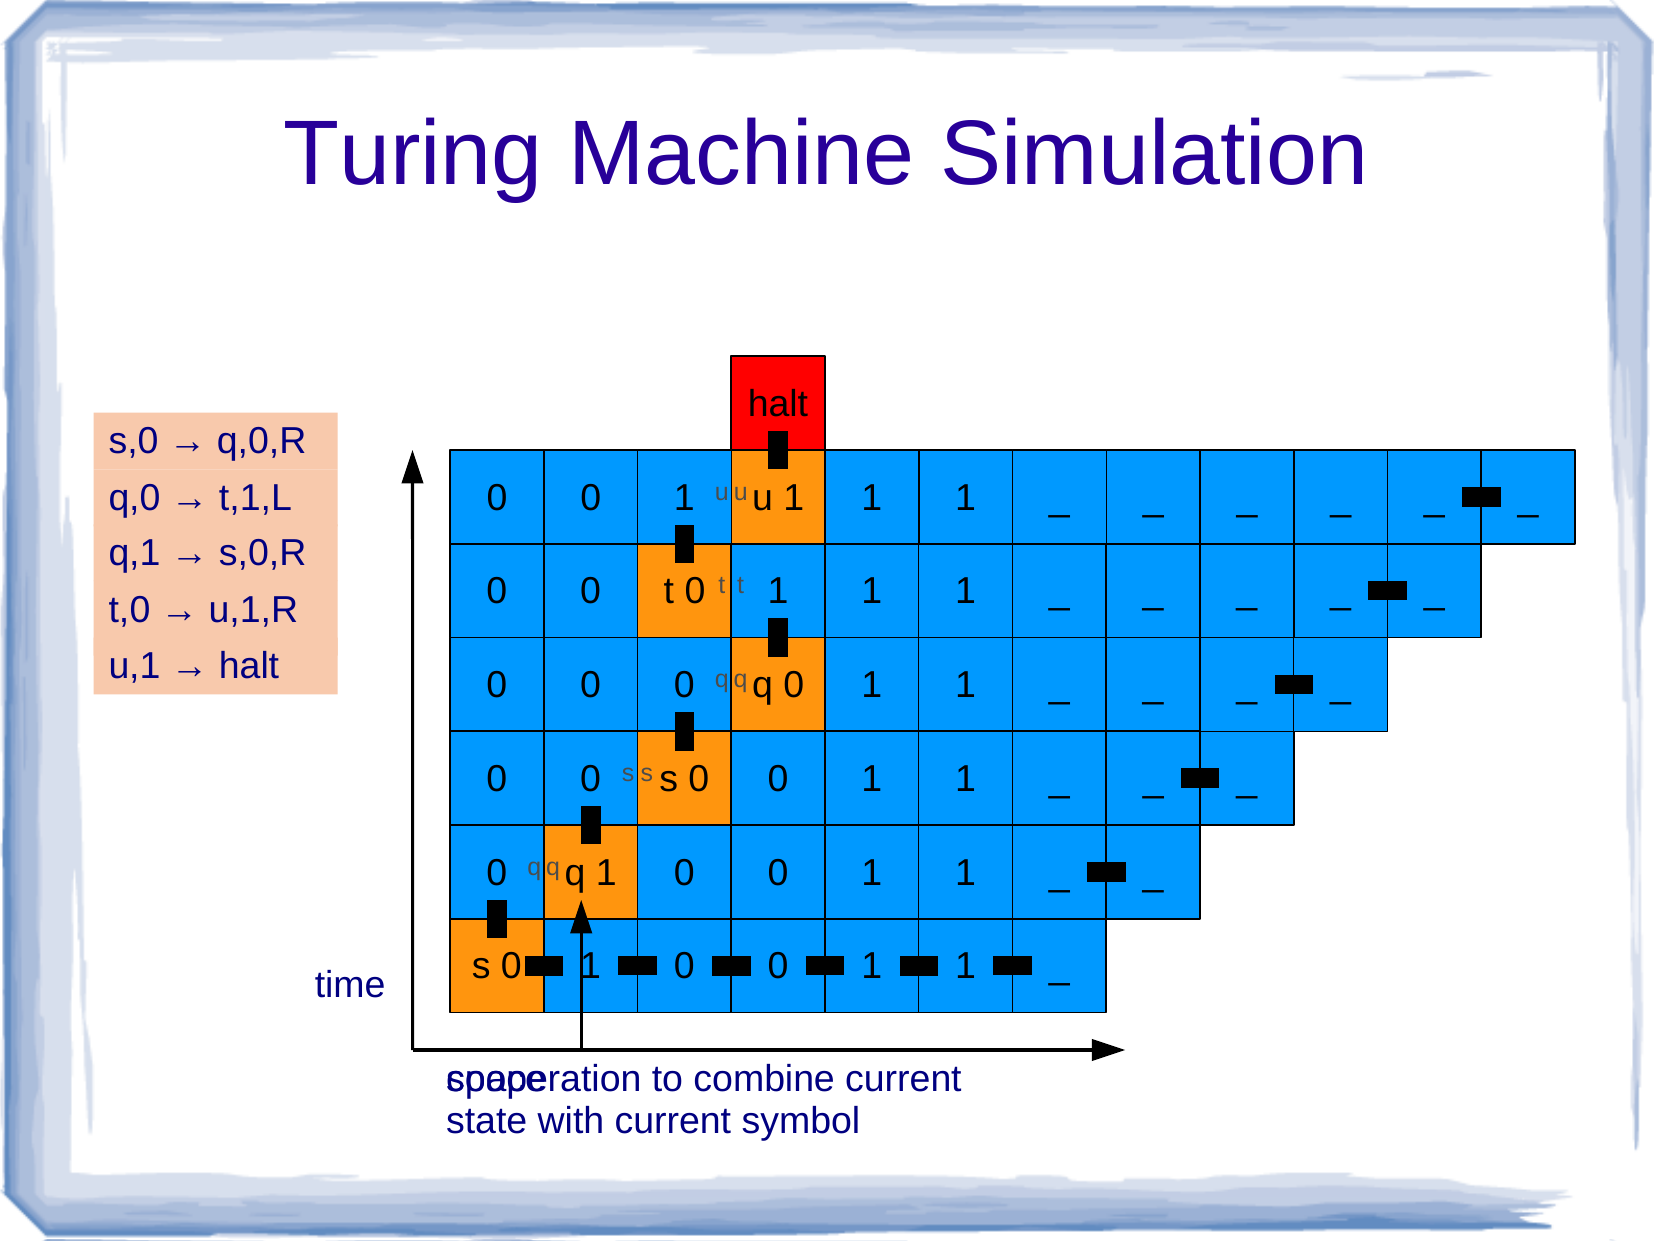

# Turing Machine Simulation
halt
s,0 → q,0,R
s,0 → q,0,R
0
0
1
u 1
1
1
_
_
_
_
_
_
u
u
time
space
q,0 → t,1,L
q,0 → t,1,L
q,1 → s,0,R
q,1 → s,0,R
0
0
t 0
1
1
1
_
_
_
_
_
t
t
t,0 → u,1,R
t,0 → u,1,R
0
0
0
q 0
1
1
_
_
_
_
q
q
u,1 → halt
u,1 → halt
0
0
1
1
_
_
_
0
s
s 0
s
0
q
q 1
q
0
0
1
1
_
_
cooperation to combine current state with current symbol
s 0
1
0
0
1
1
_